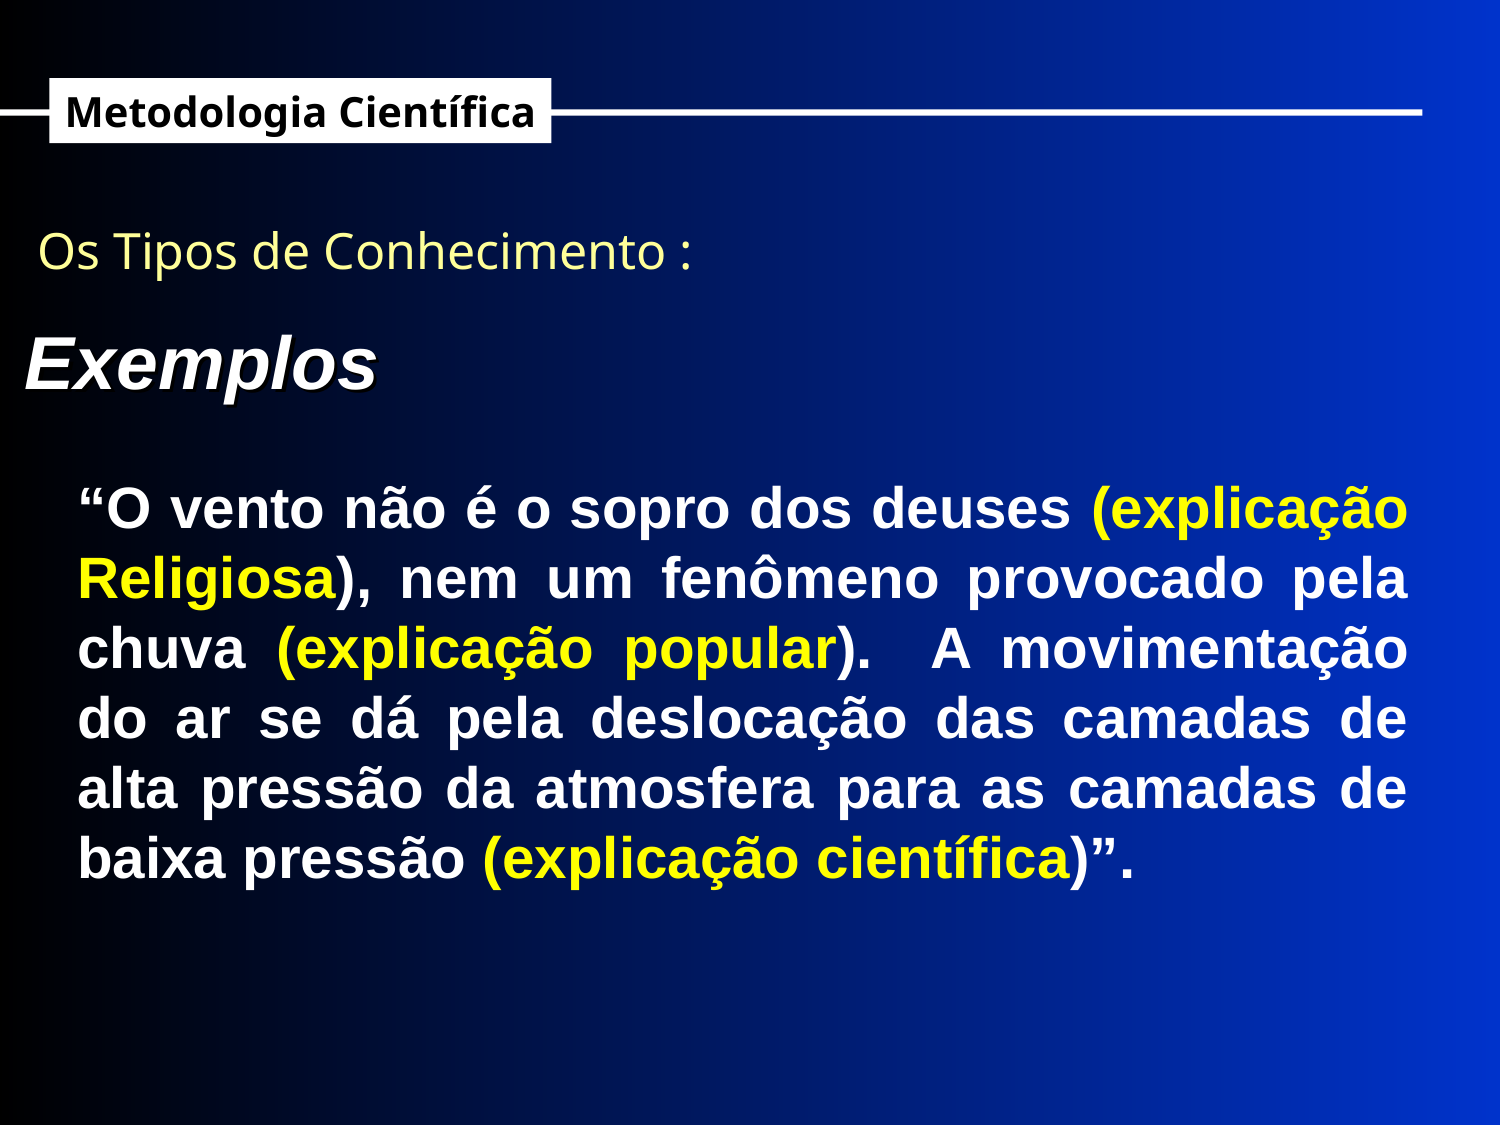

Metodologia Científica
Os Tipos de Conhecimento :
Exemplos
“O vento não é o sopro dos deuses (explicação Religiosa), nem um fenômeno provocado pela chuva (explicação popular). A movimentação do ar se dá pela deslocação das camadas de alta pressão da atmosfera para as camadas de baixa pressão (explicação científica)”.